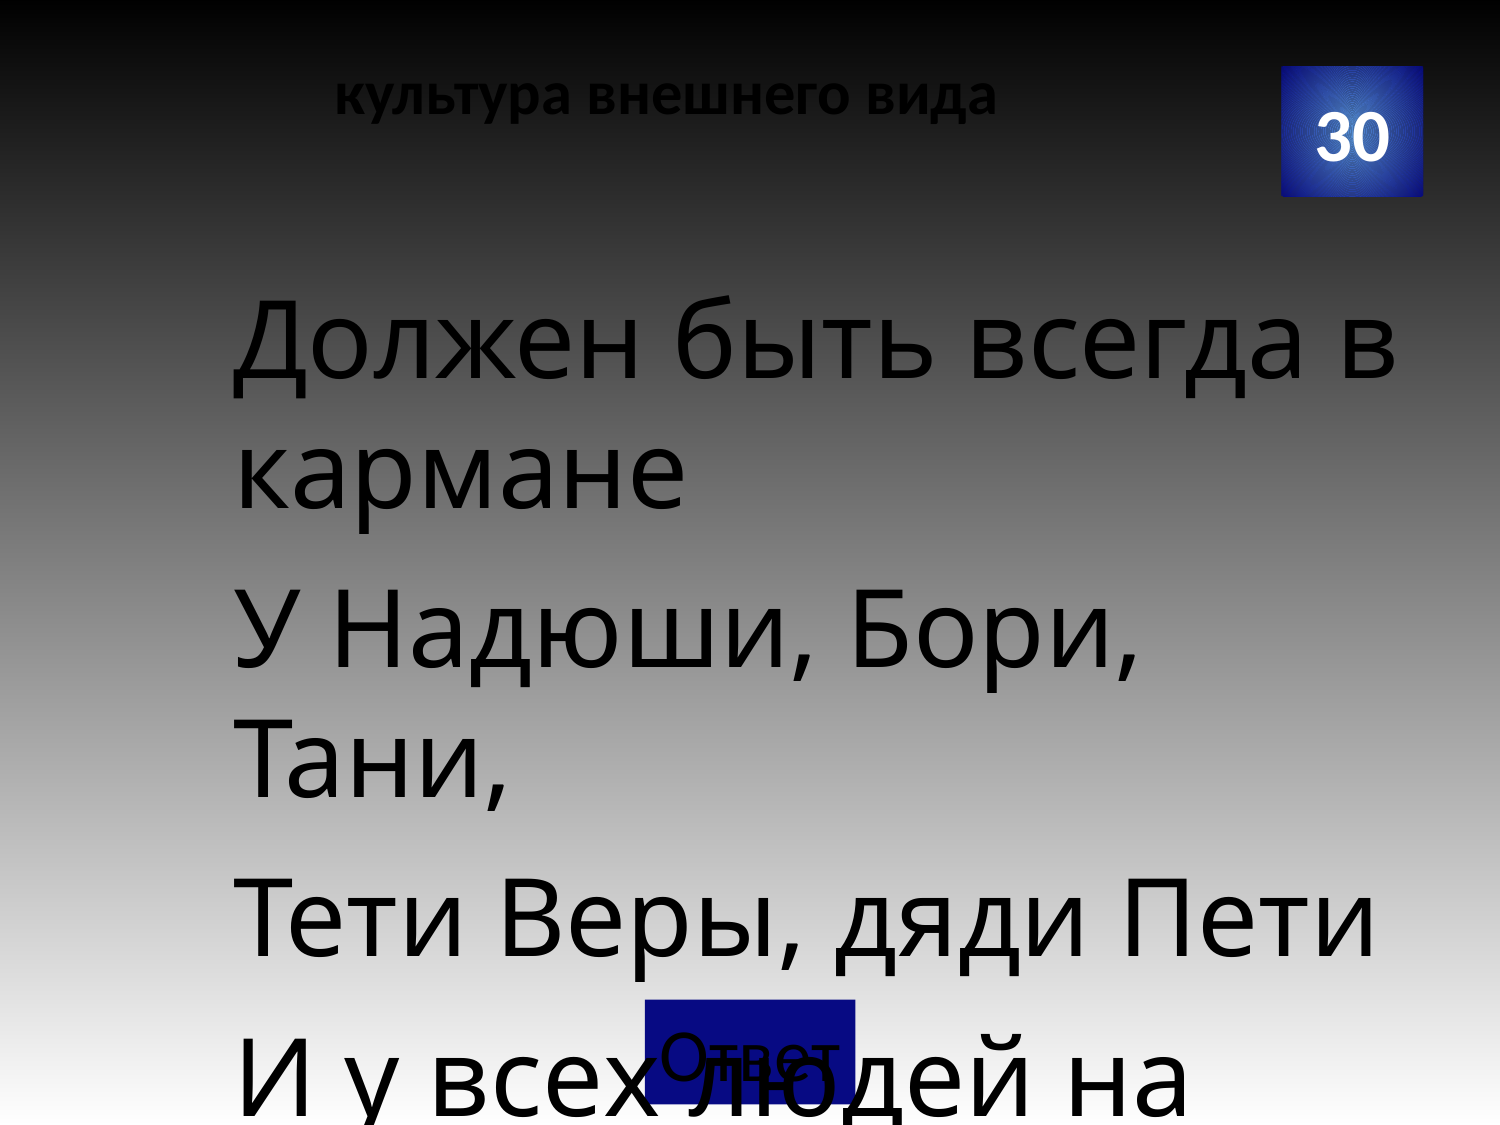

# культура внешнего вида
30
Должен быть всегда в кармане
У Надюши, Бори, Тани,
Тети Веры, дяди Пети
И у всех людей на свете.
Без него никак нельзя!
Надо брать с собой, друзья,
В театр, парк иль на каток
Чистый...